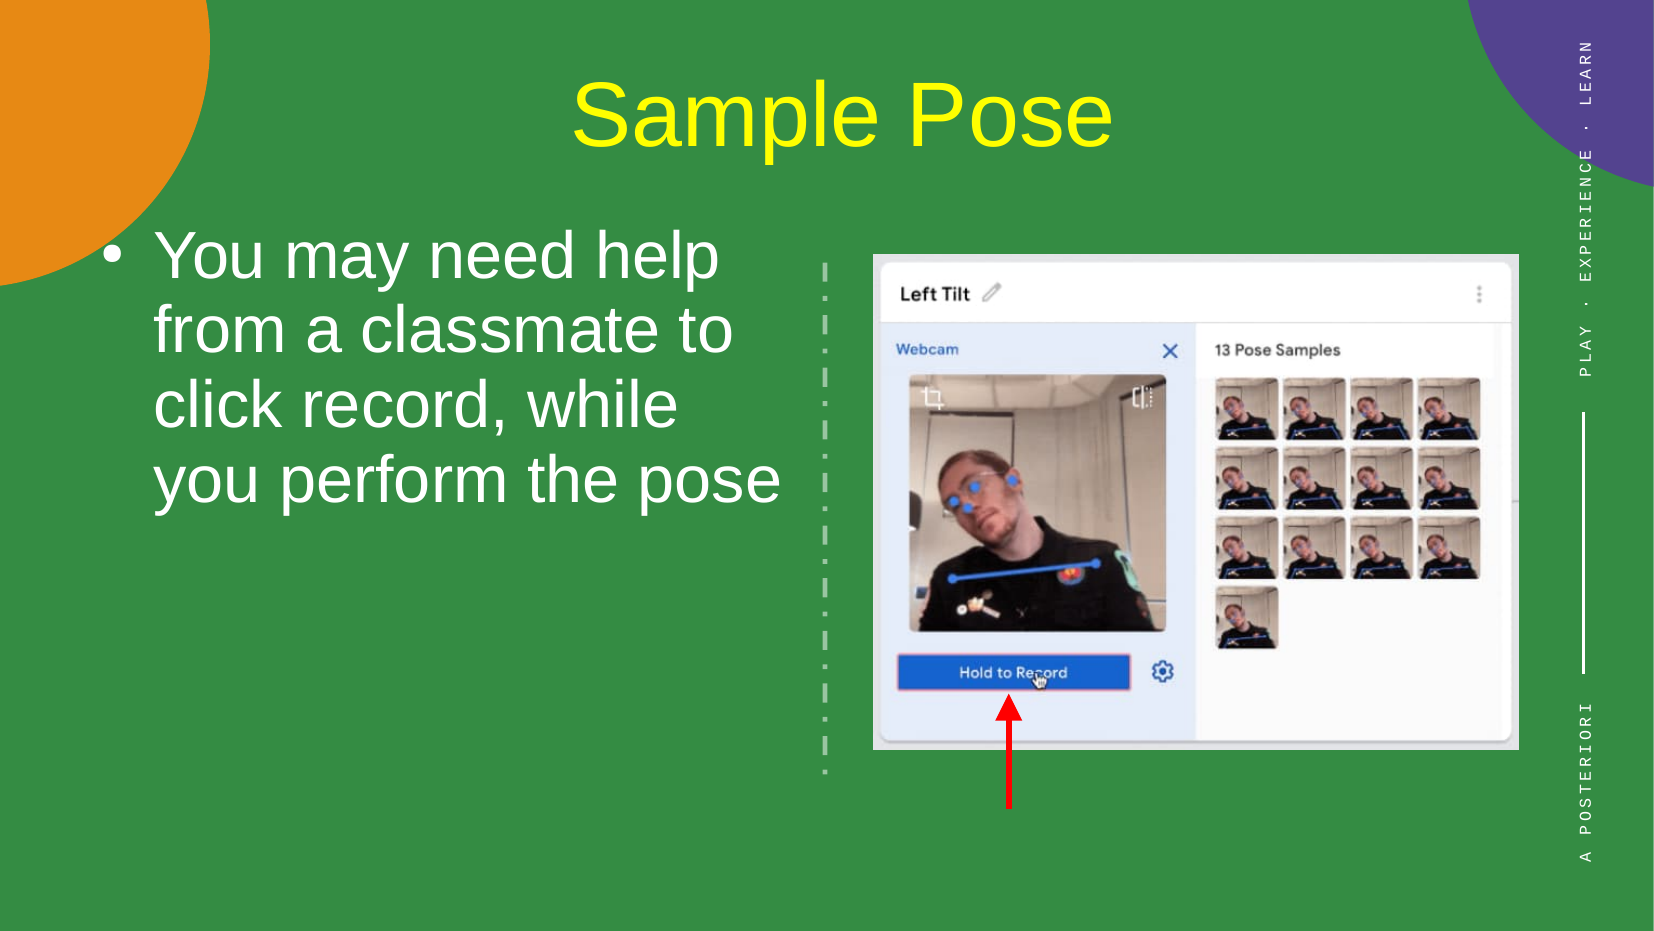

# Sample Pose
You may need help from a classmate to click record, while you perform the pose